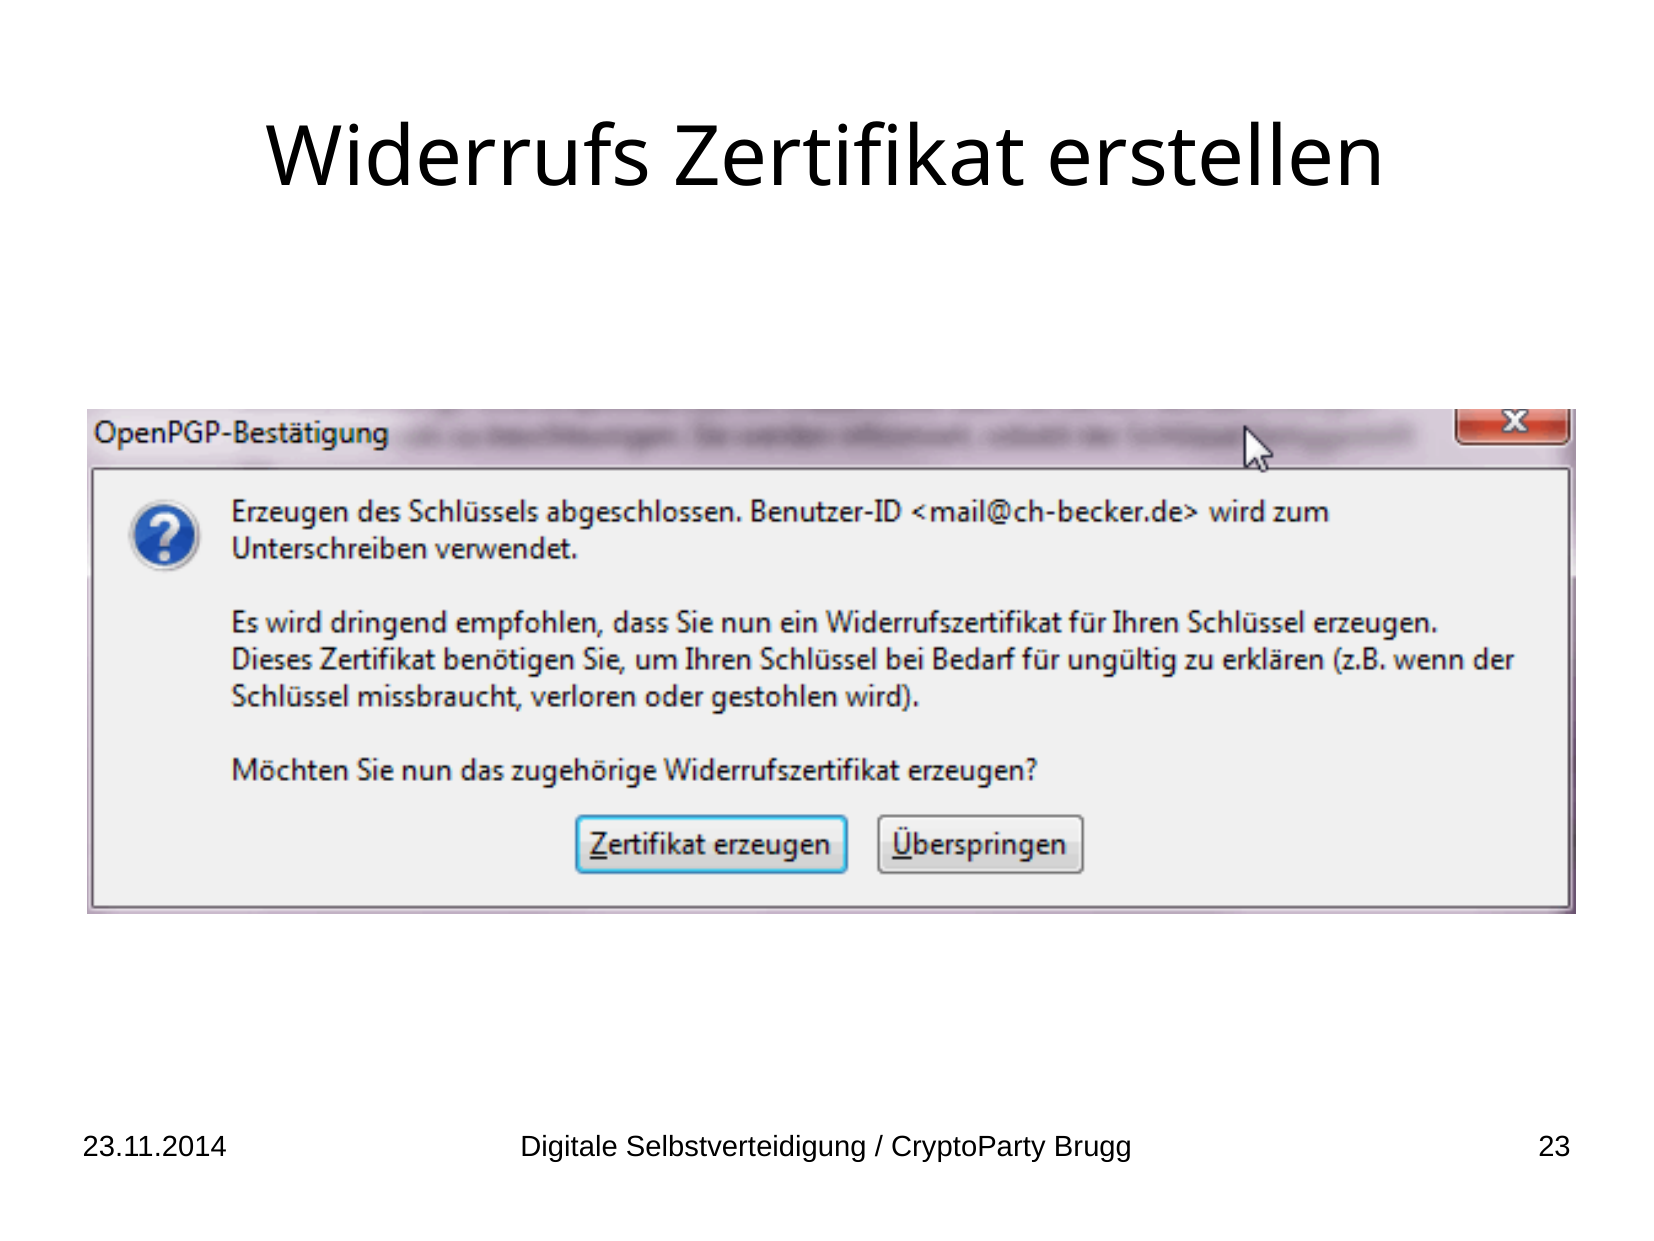

# Widerrufs Zertifikat erstellen
23.11.2014
Digitale Selbstverteidigung / CryptoParty Brugg
23